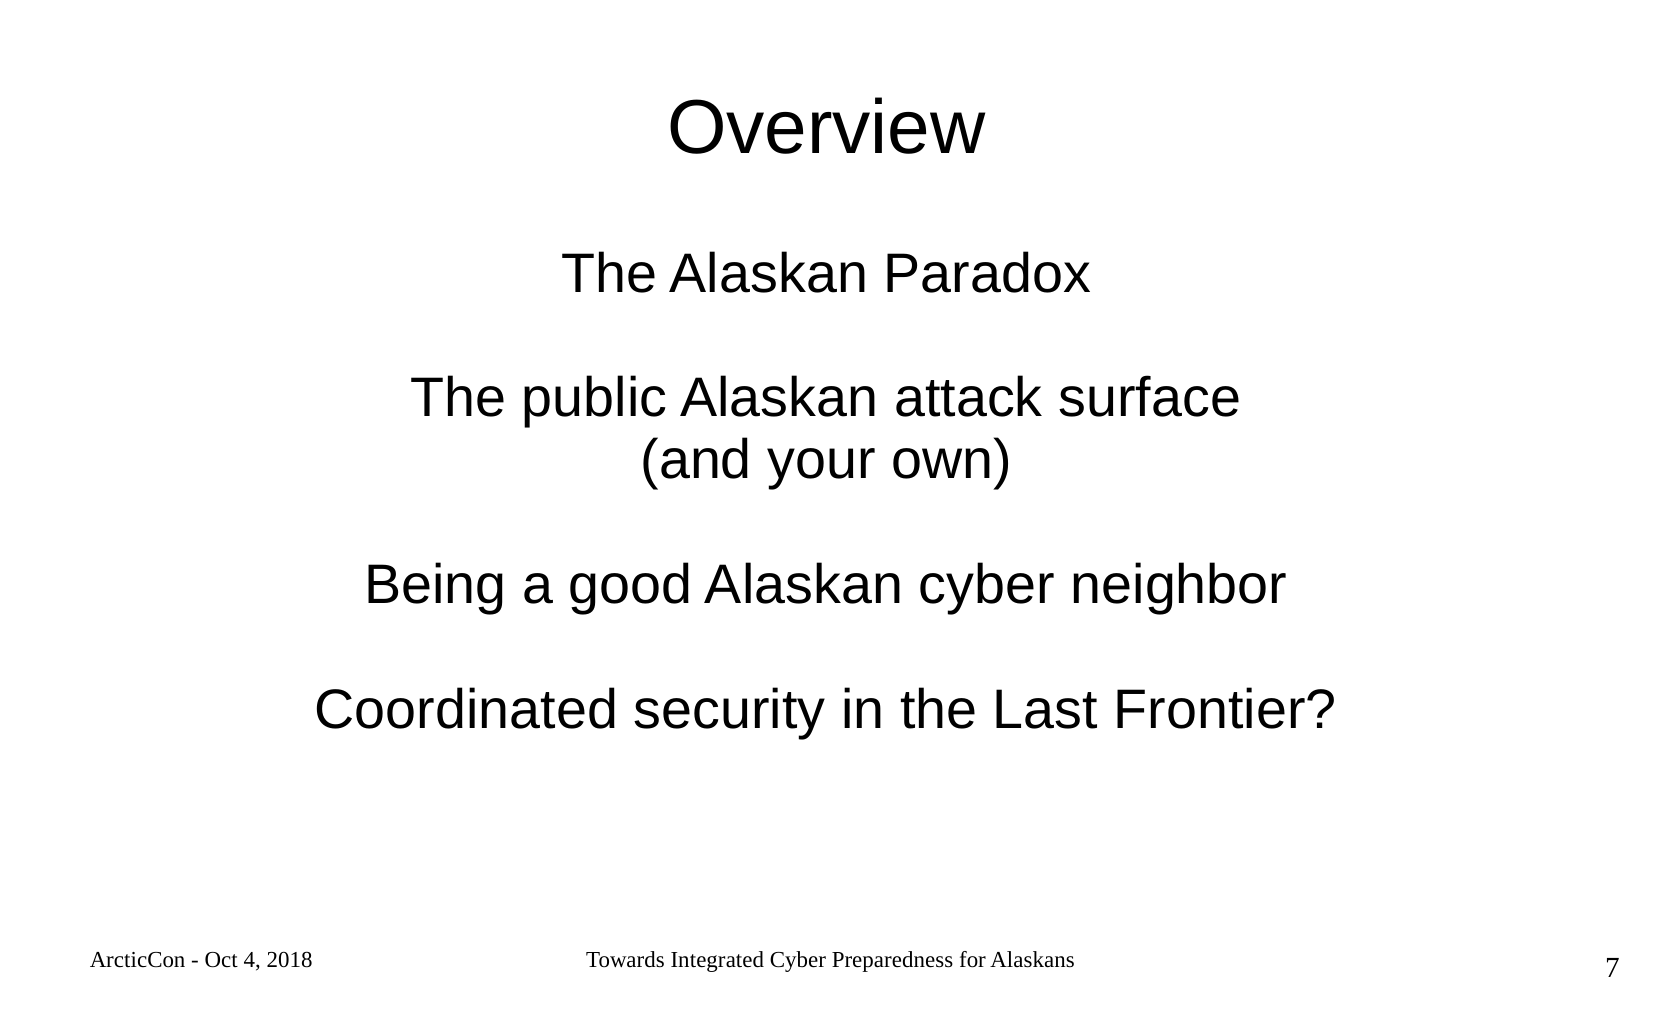

# Overview
The Alaskan Paradox
The public Alaskan attack surface
(and your own)
Being a good Alaskan cyber neighbor
Coordinated security in the Last Frontier?